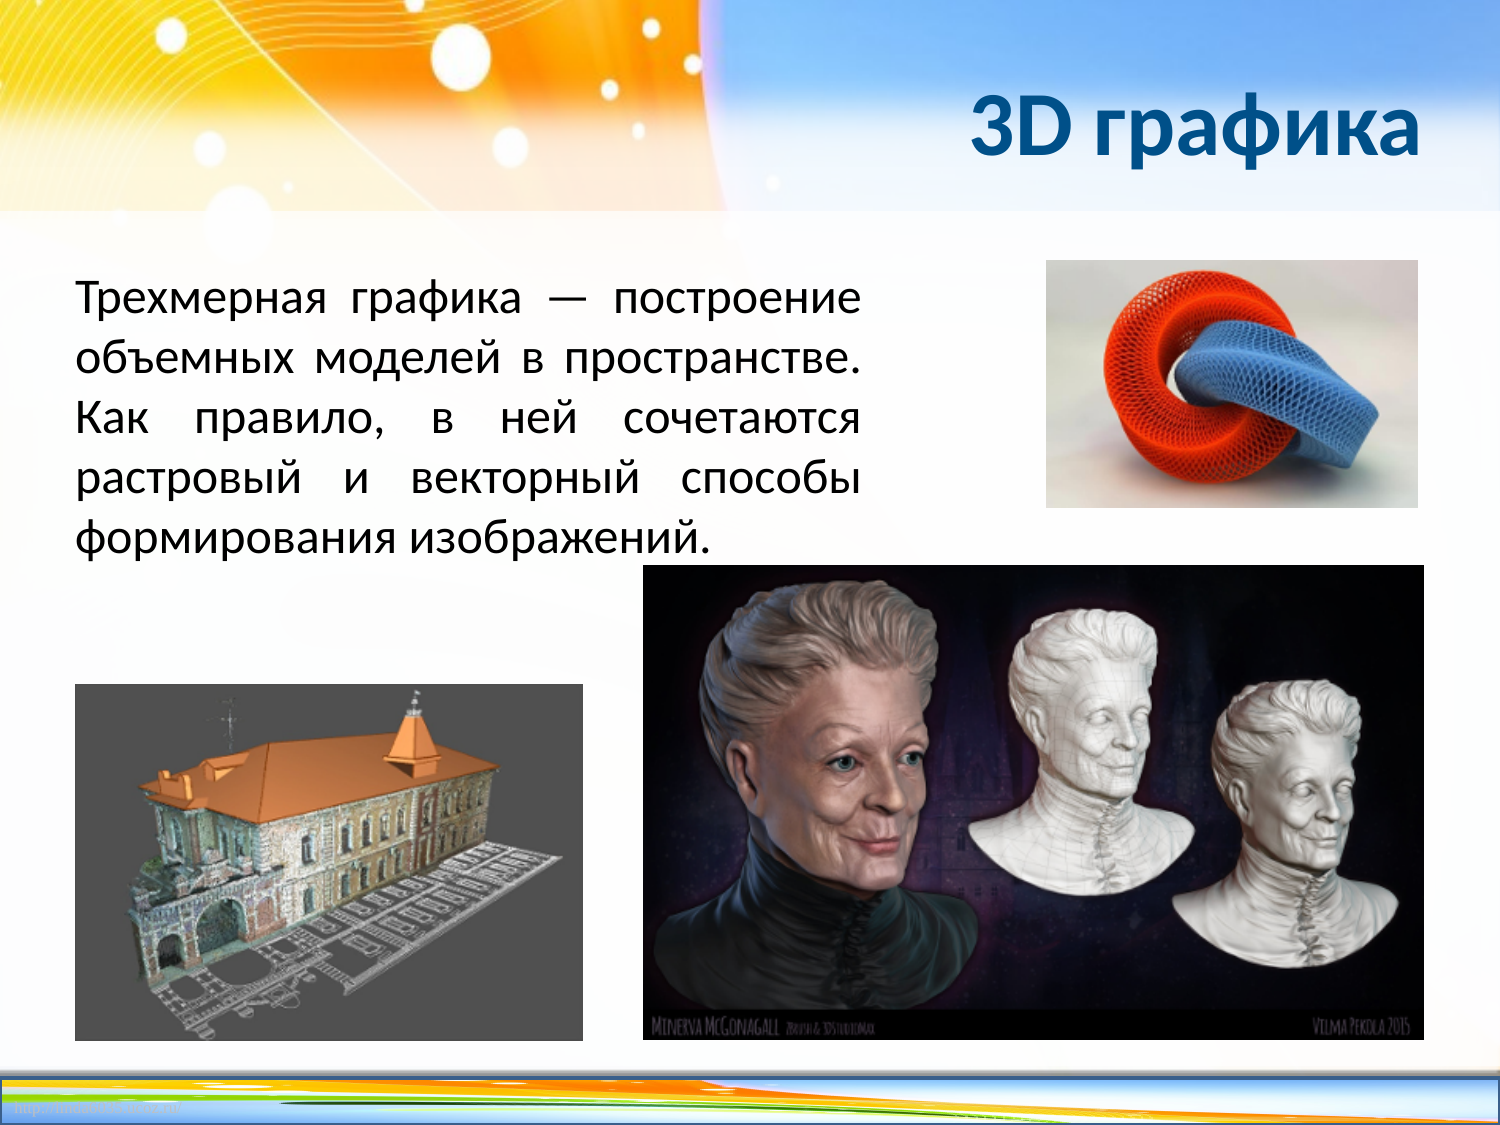

3D графика
# Трехмерная графика — построение объемных моделей в пространстве. Как правило, в ней сочетаются растровый и векторный способы формирования изображений.